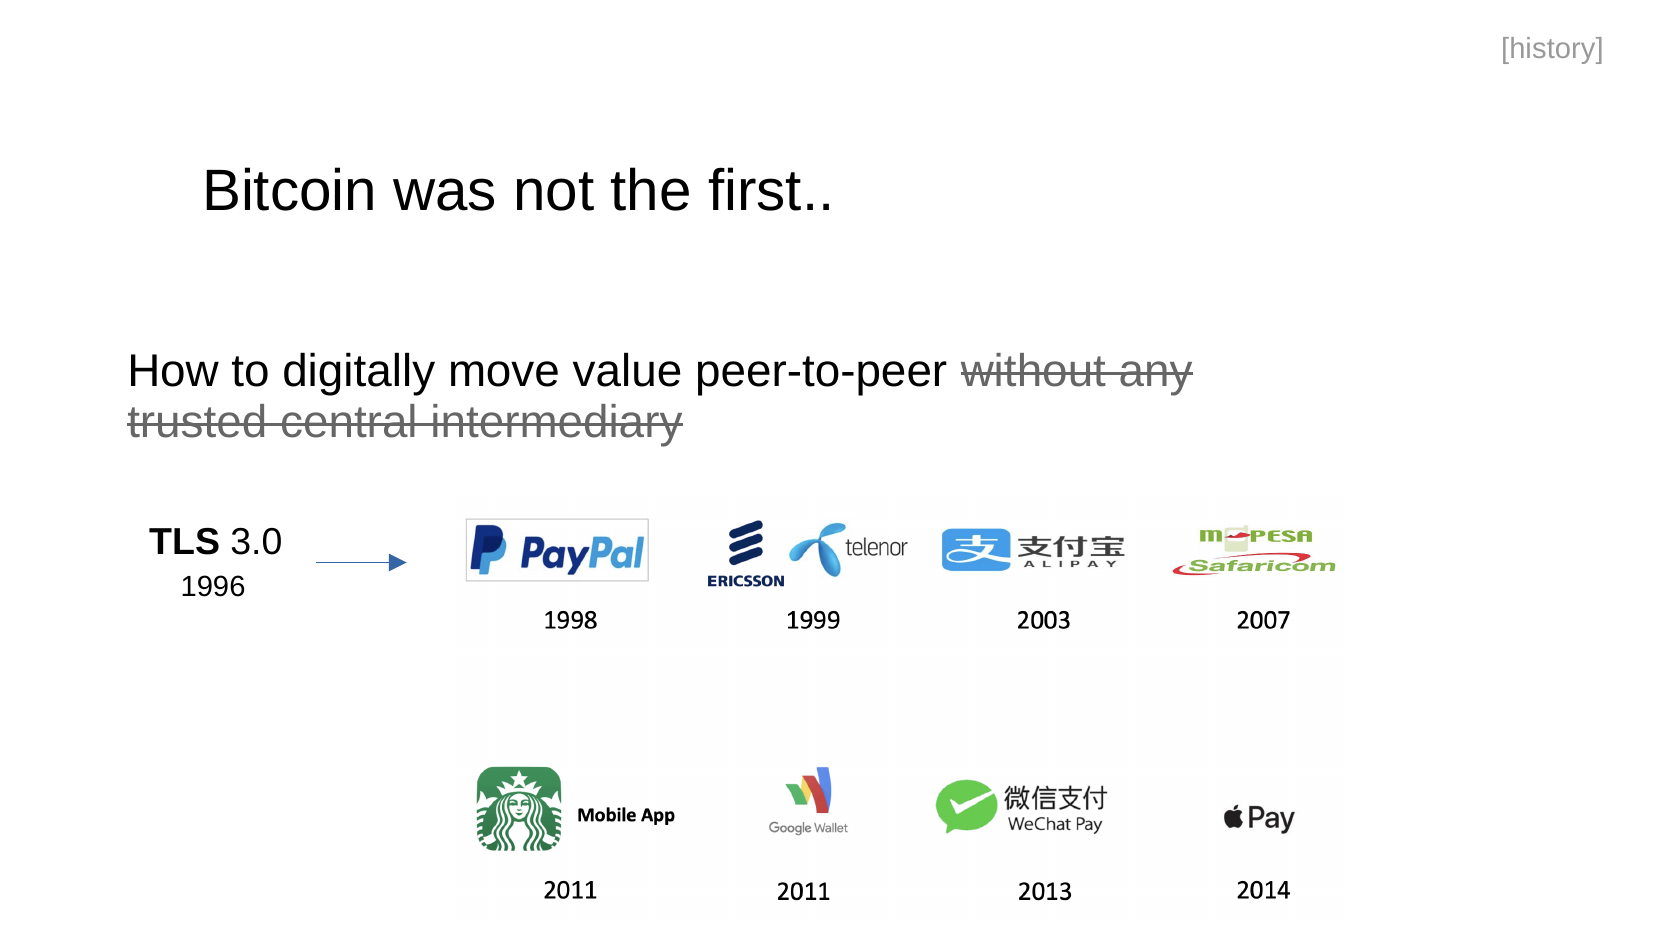

[history]
Bitcoin was not the first..
How to digitally move value peer-to-peer without any
trusted central intermediary
TLS 3.0
 1996